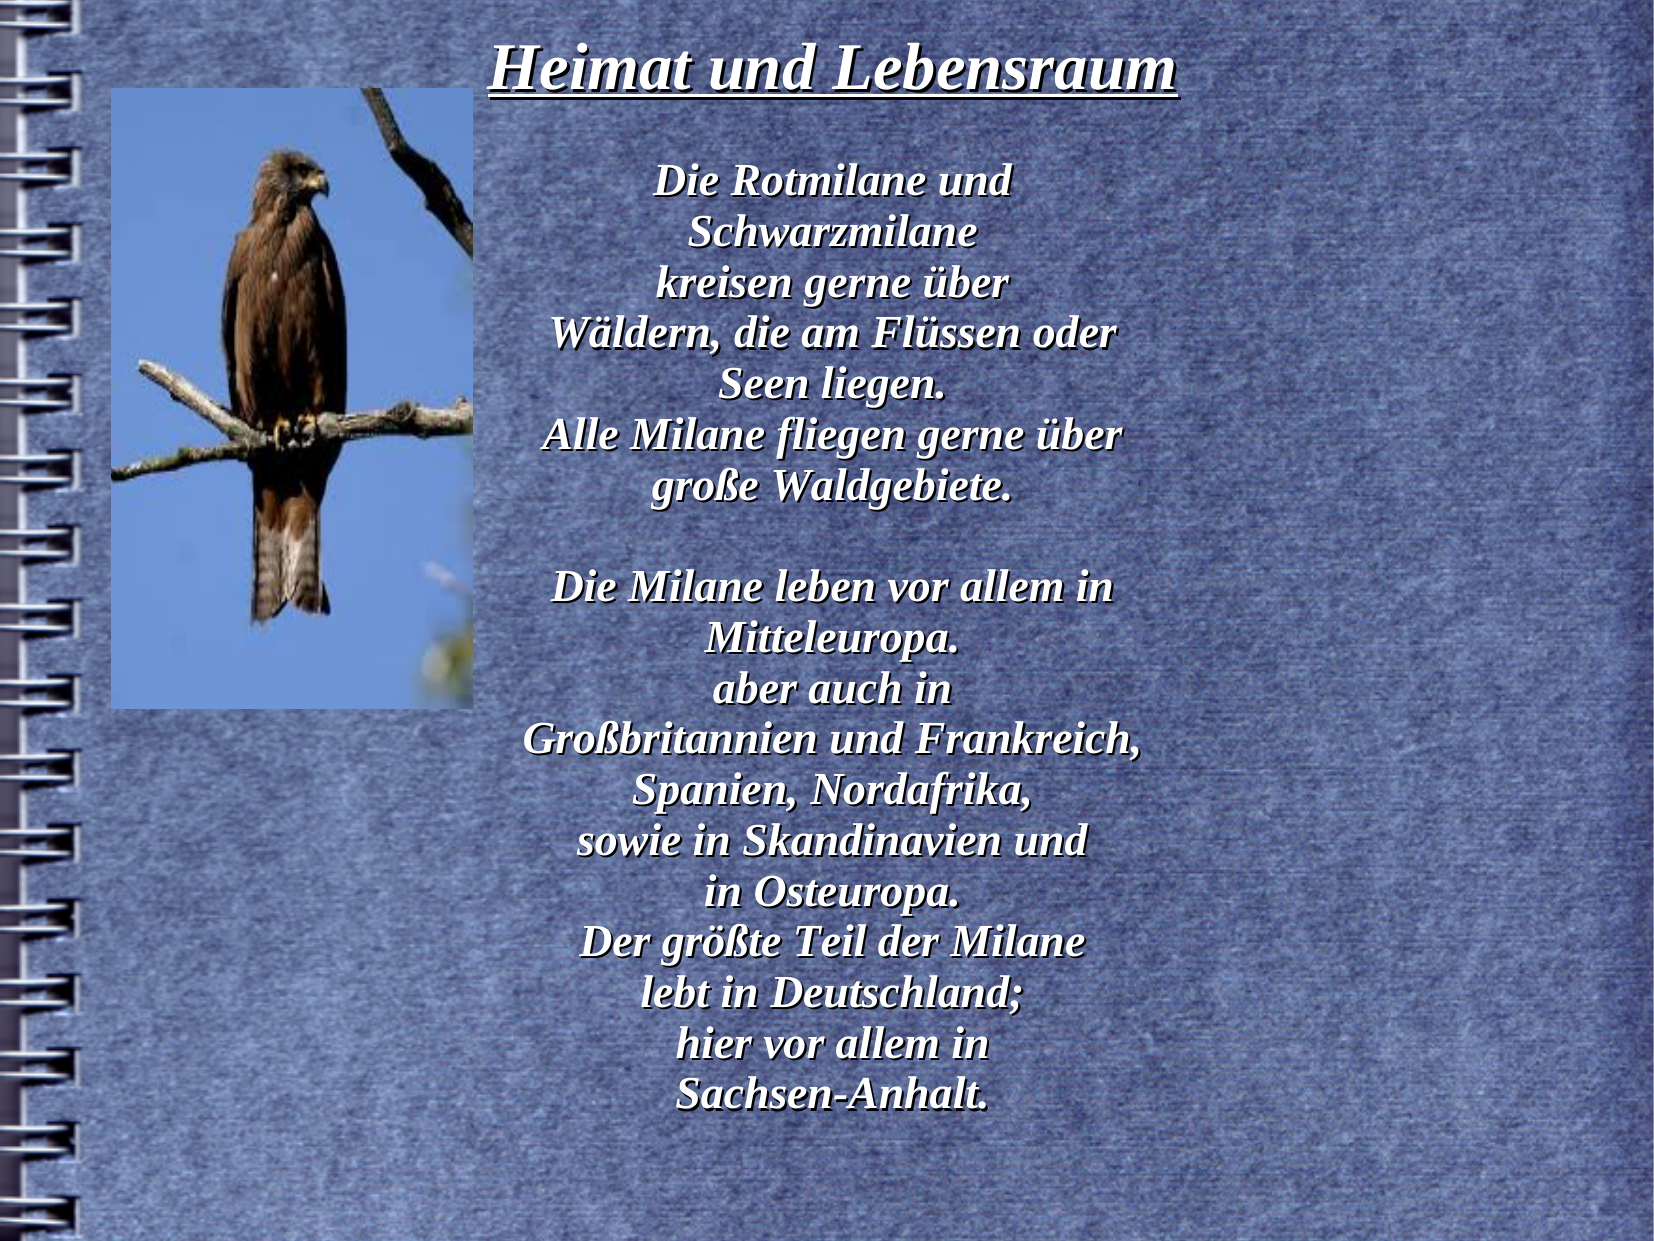

# Heimat und Lebensraum
Die Rotmilane und
Schwarzmilane
kreisen gerne über
Wäldern, die am Flüssen oder
Seen liegen.
Alle Milane fliegen gerne über
große Waldgebiete.
Die Milane leben vor allem in
Mitteleuropa.
aber auch in
Großbritannien und Frankreich,
Spanien, Nordafrika,
sowie in Skandinavien und
in Osteuropa.
Der größte Teil der Milane
lebt in Deutschland;
hier vor allem in
Sachsen-Anhalt.